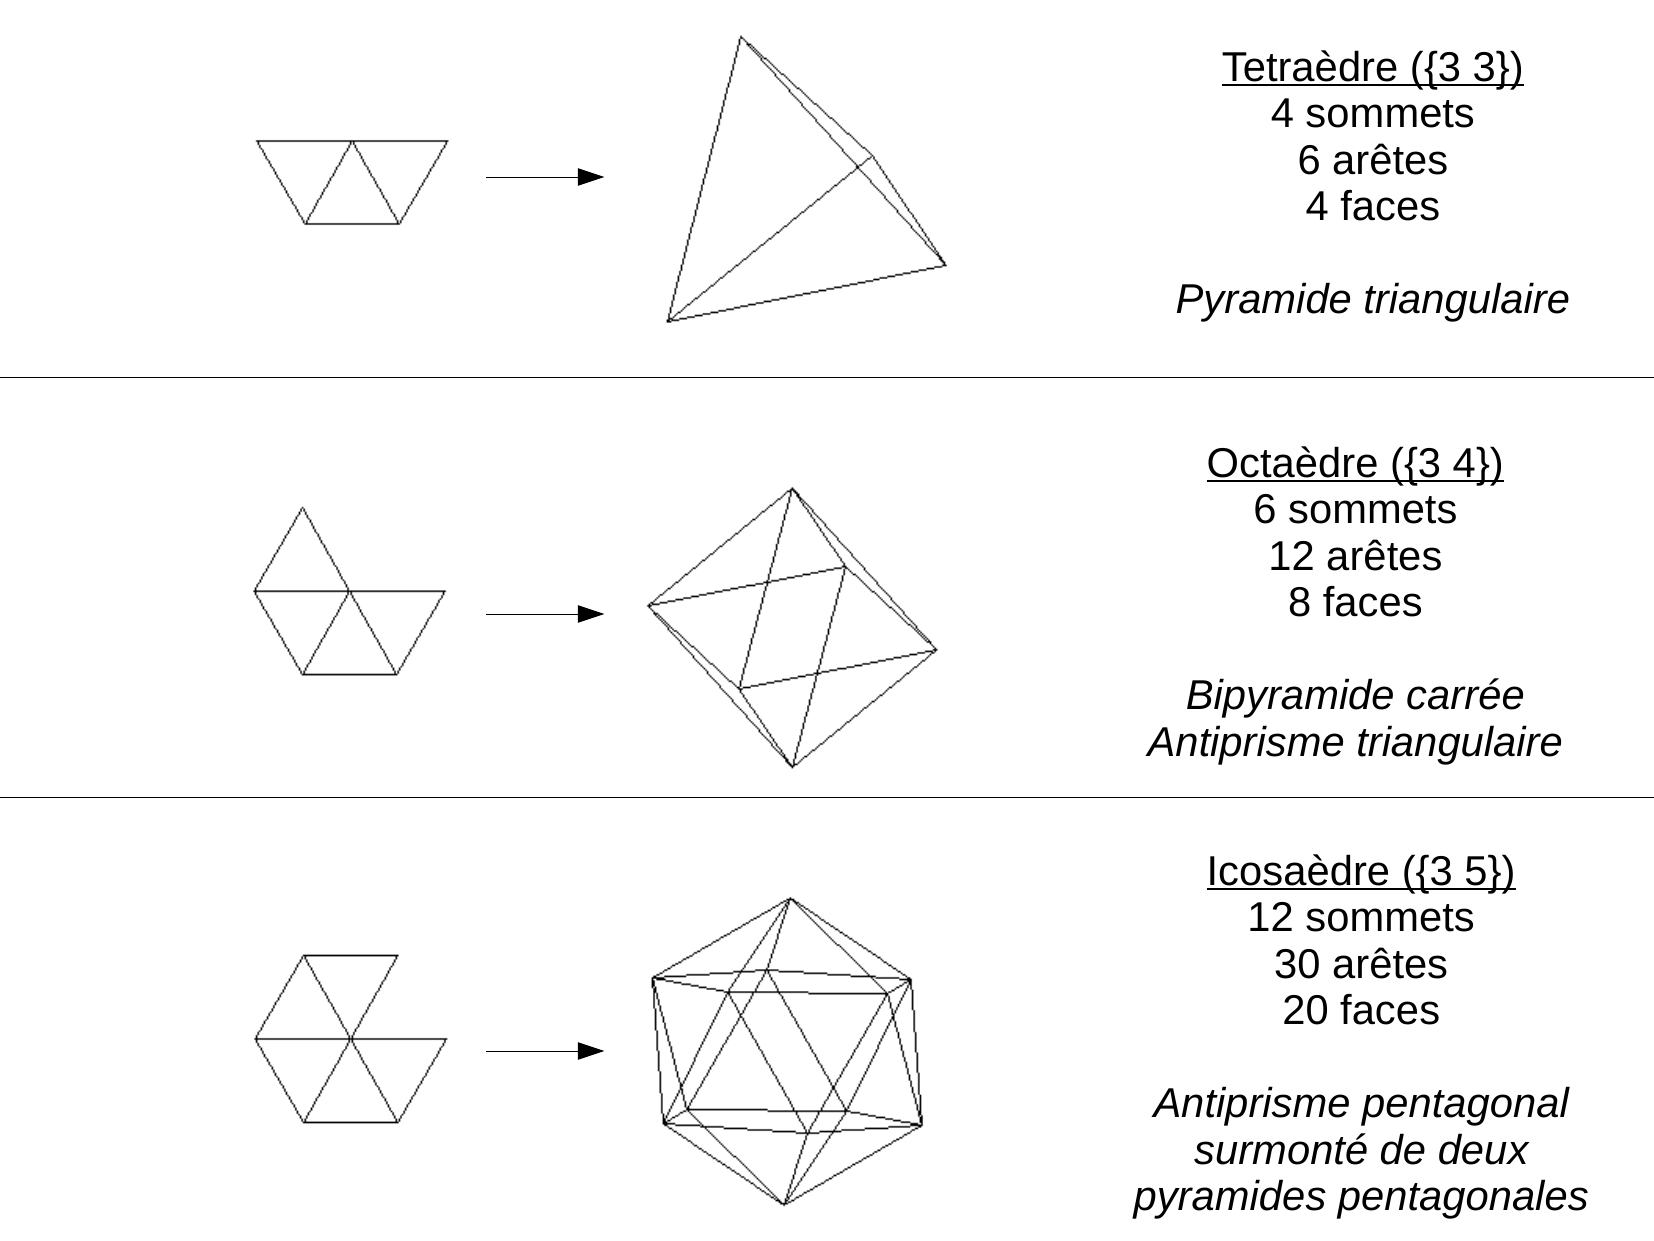

# Tetraèdre ({3 3})
4 sommets
6 arêtes
4 faces
Pyramide triangulaire
Octaèdre ({3 4})
6 sommets
12 arêtes
8 faces
Bipyramide carrée
Antiprisme triangulaire
Icosaèdre ({3 5})
12 sommets
30 arêtes
20 faces
Antiprisme pentagonal surmonté de deux pyramides pentagonales